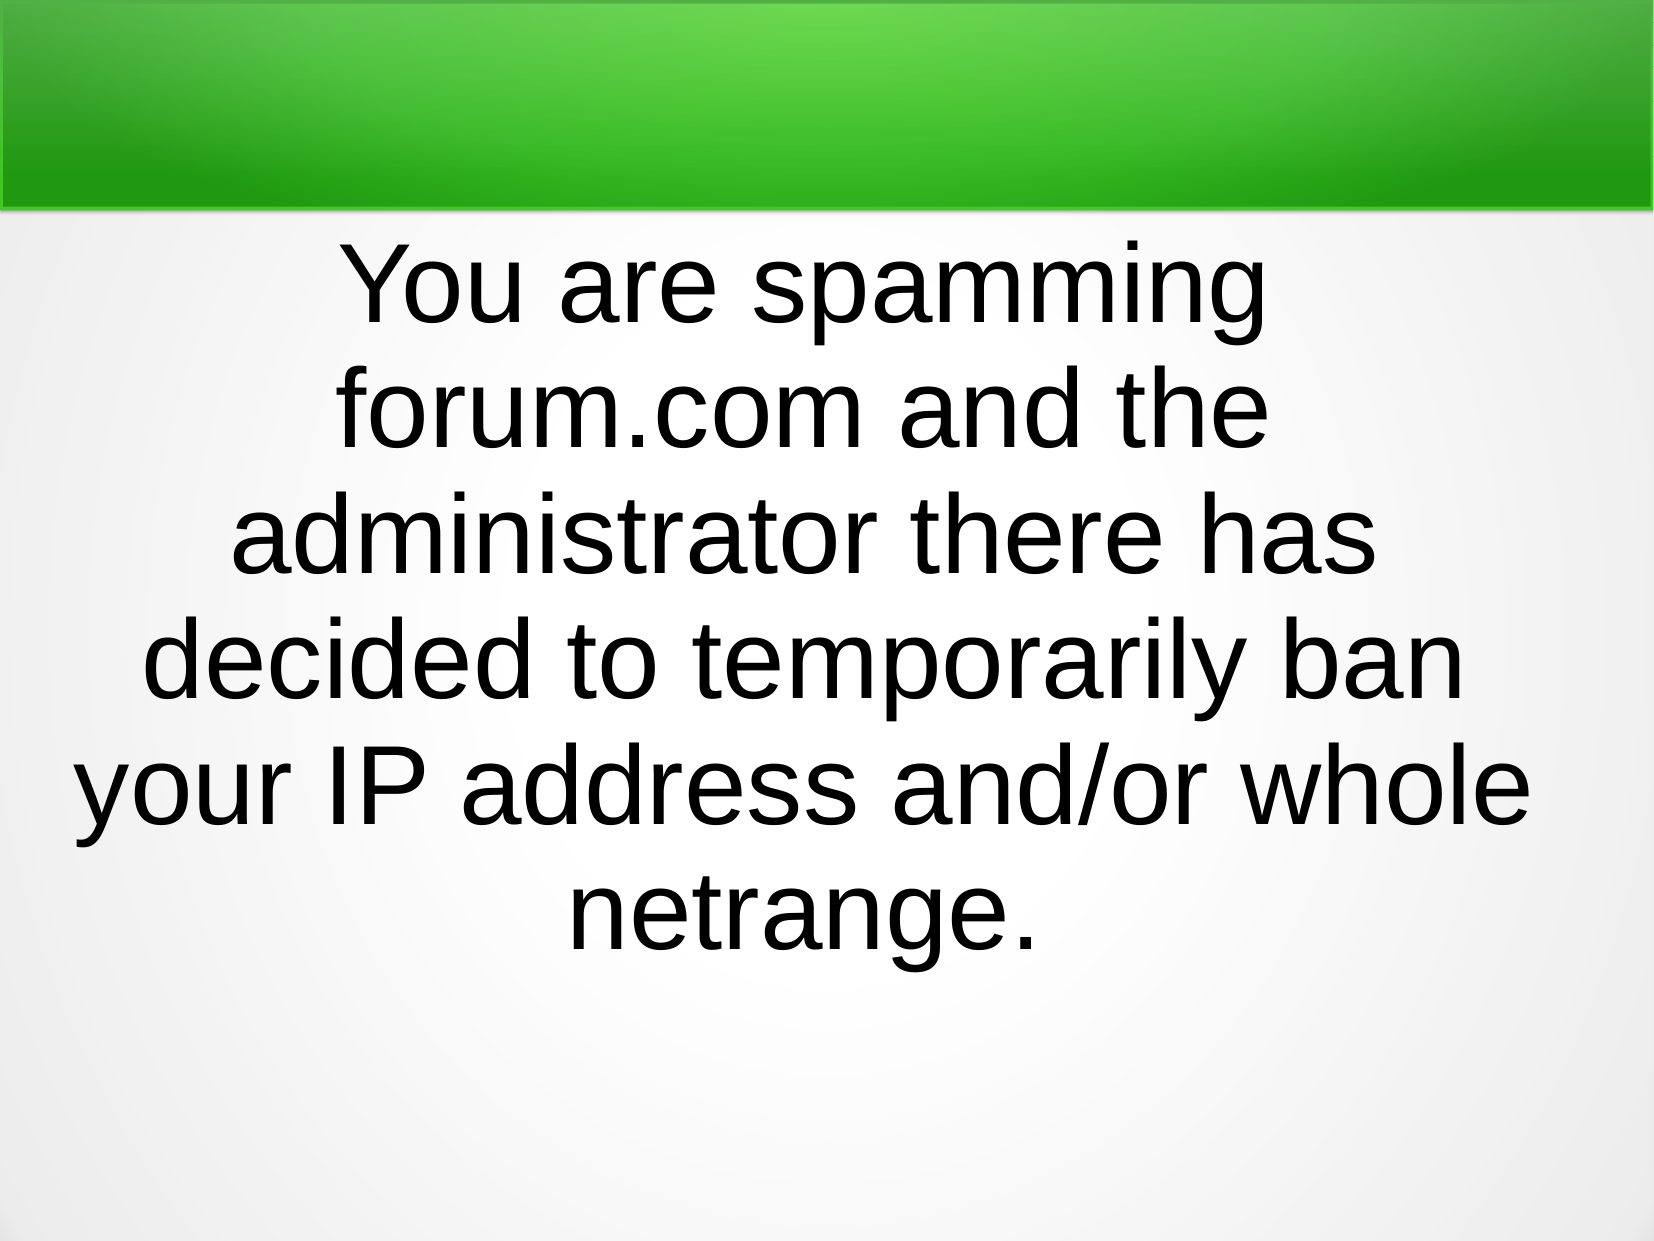

# You are spamming forum.com and the administrator there has decided to temporarily ban your IP address and/or whole netrange.